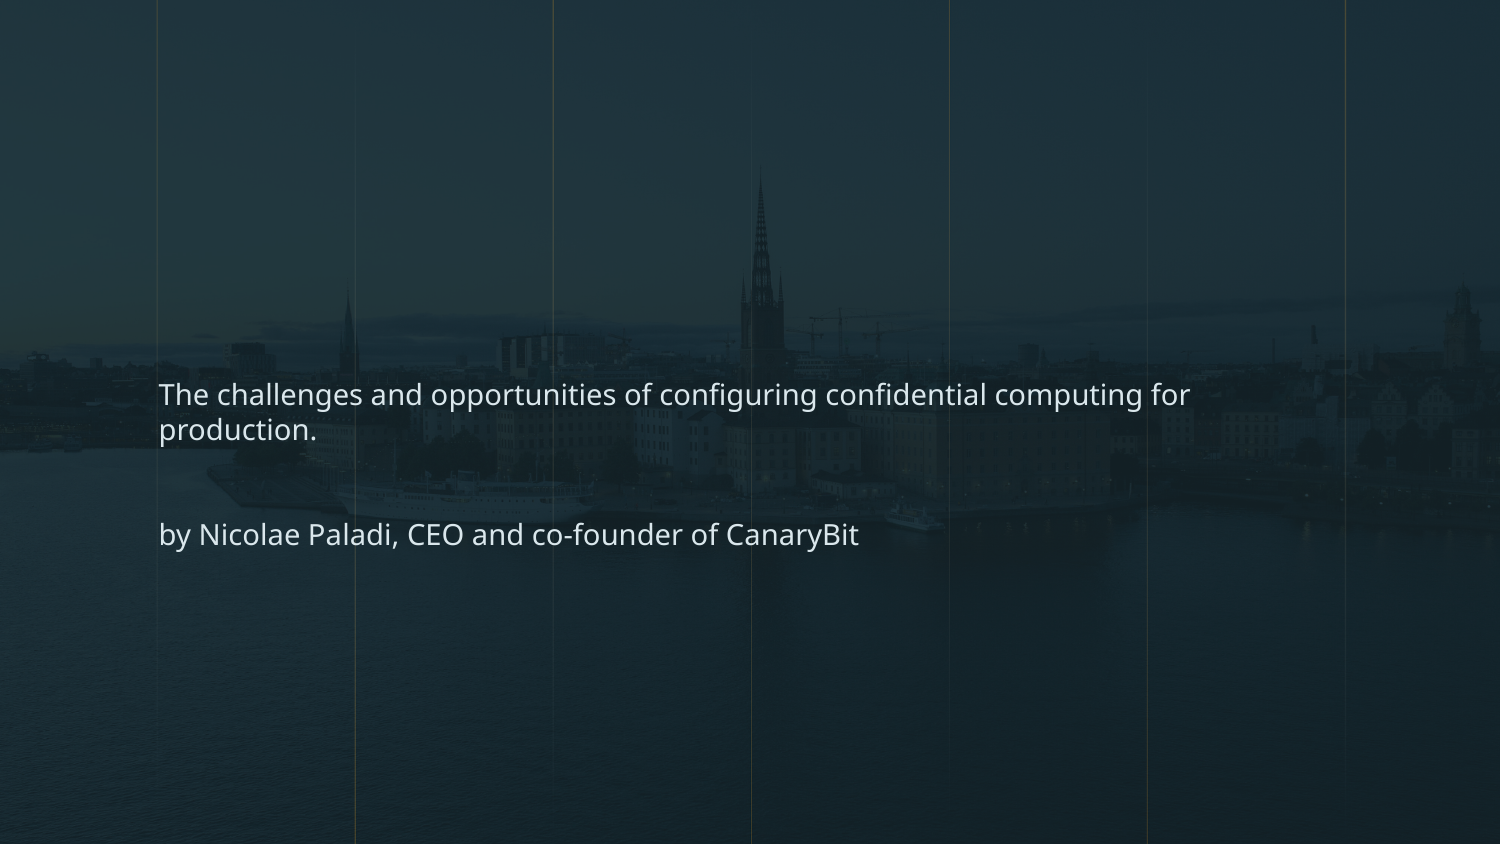

The challenges and opportunities of configuring confidential computing for production.
by Nicolae Paladi, CEO and co-founder of CanaryBit